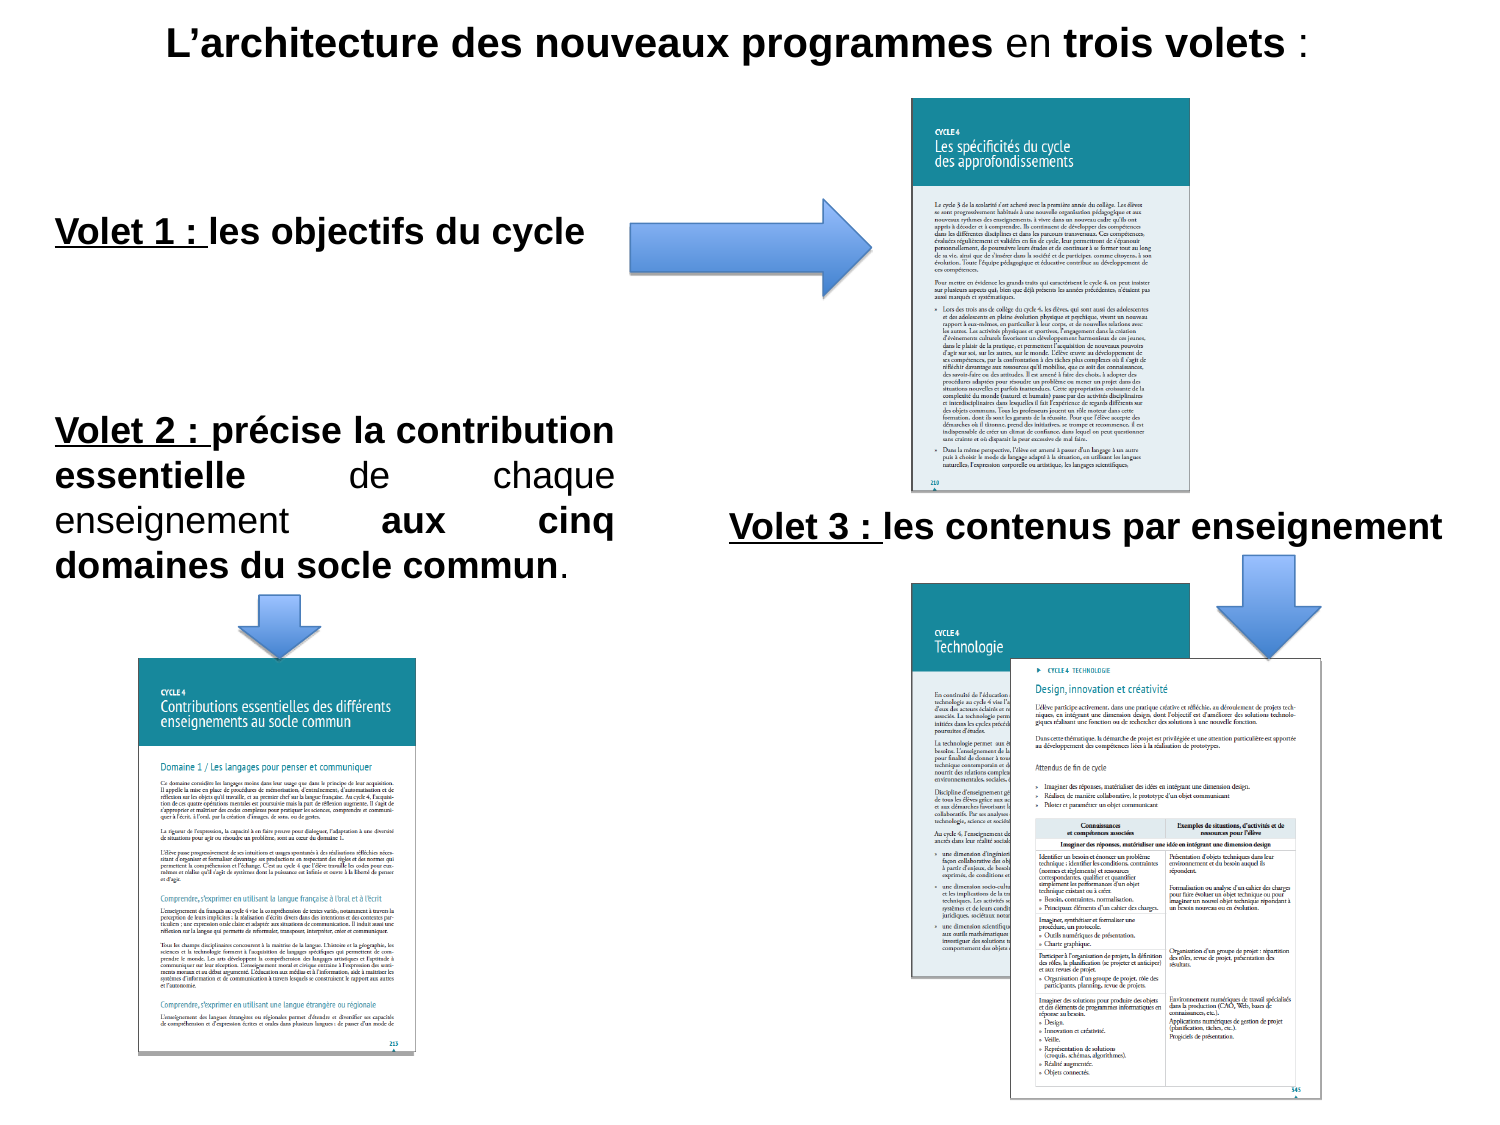

L’architecture des nouveaux programmes en trois volets :
Volet 1 : les objectifs du cycle
Volet 2 : précise la contribution essentielle de chaque enseignement aux cinq domaines du socle commun.
Volet 3 : les contenus par enseignement